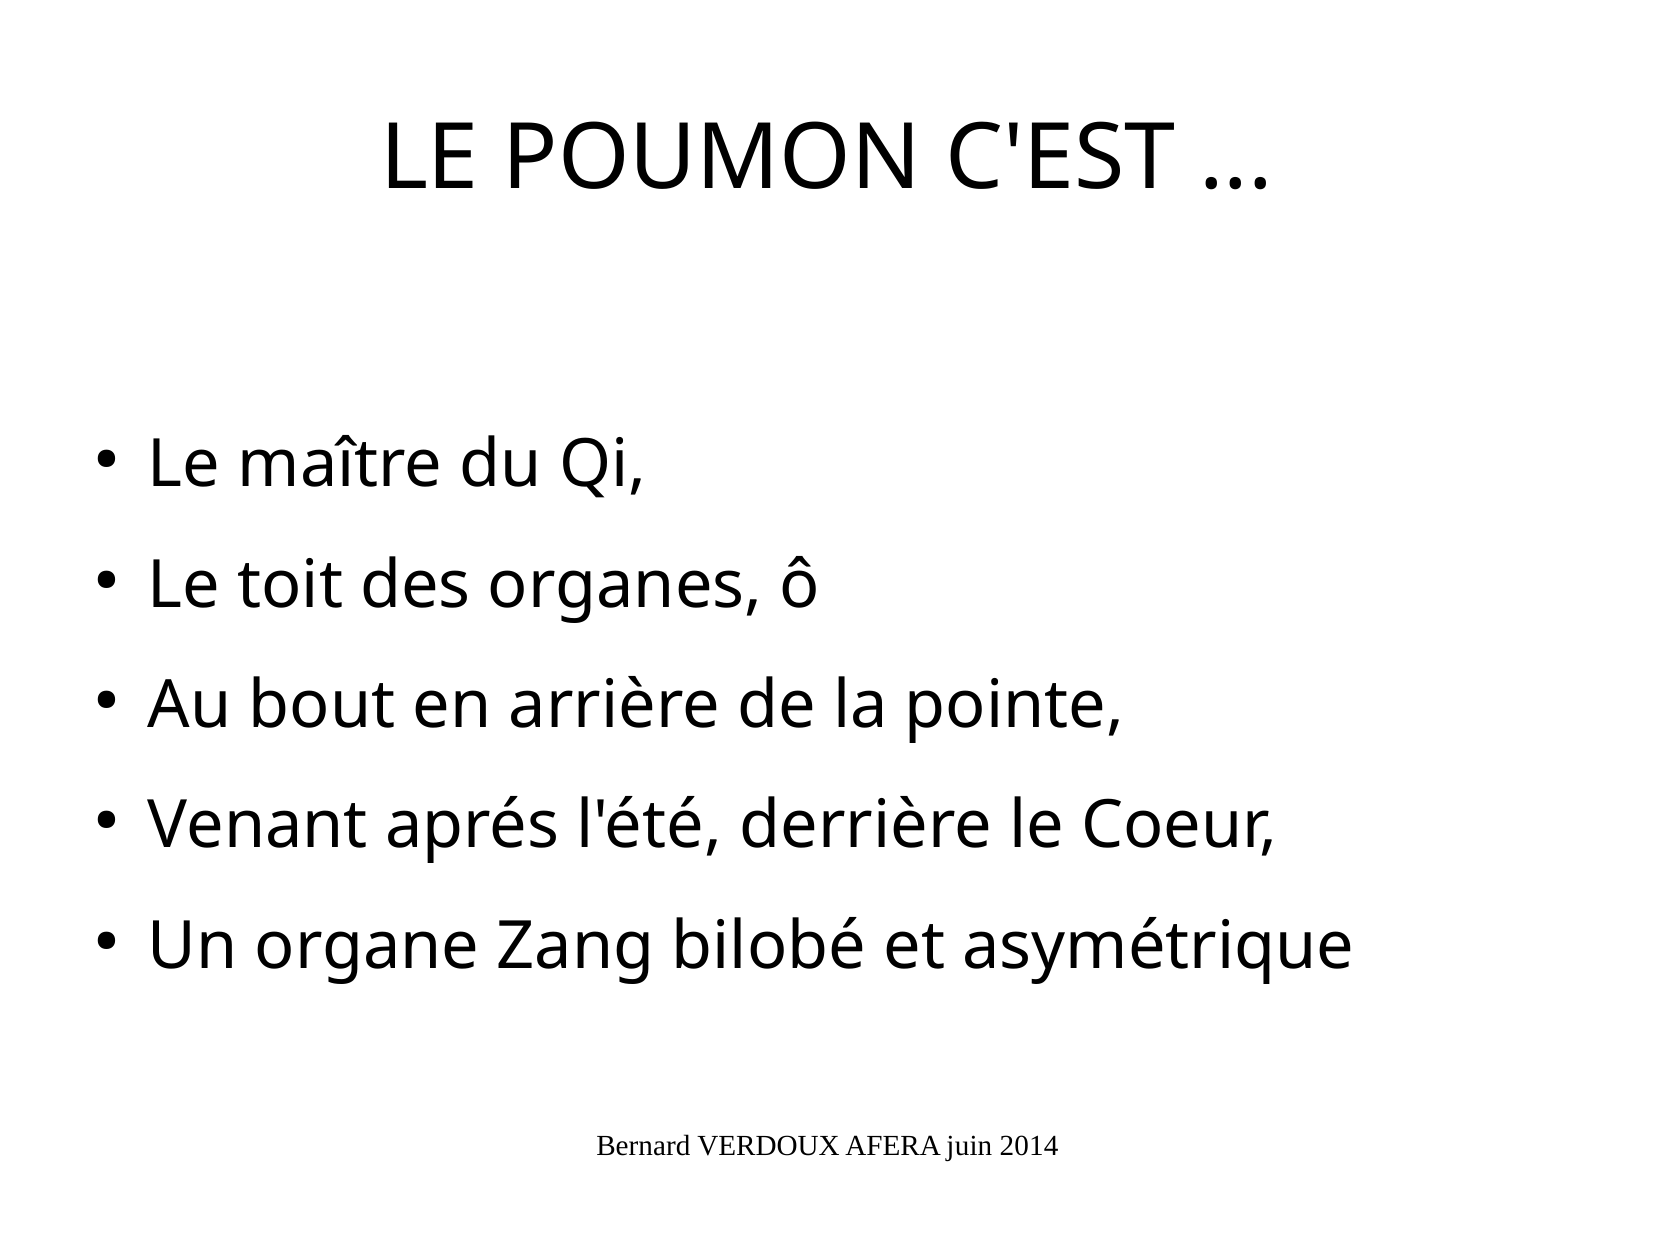

# LE POUMON C'EST ...
Le maître du Qi,
Le toit des organes, ô
Au bout en arrière de la pointe,
Venant aprés l'été, derrière le Coeur,
Un organe Zang bilobé et asymétrique
Bernard VERDOUX AFERA juin 2014